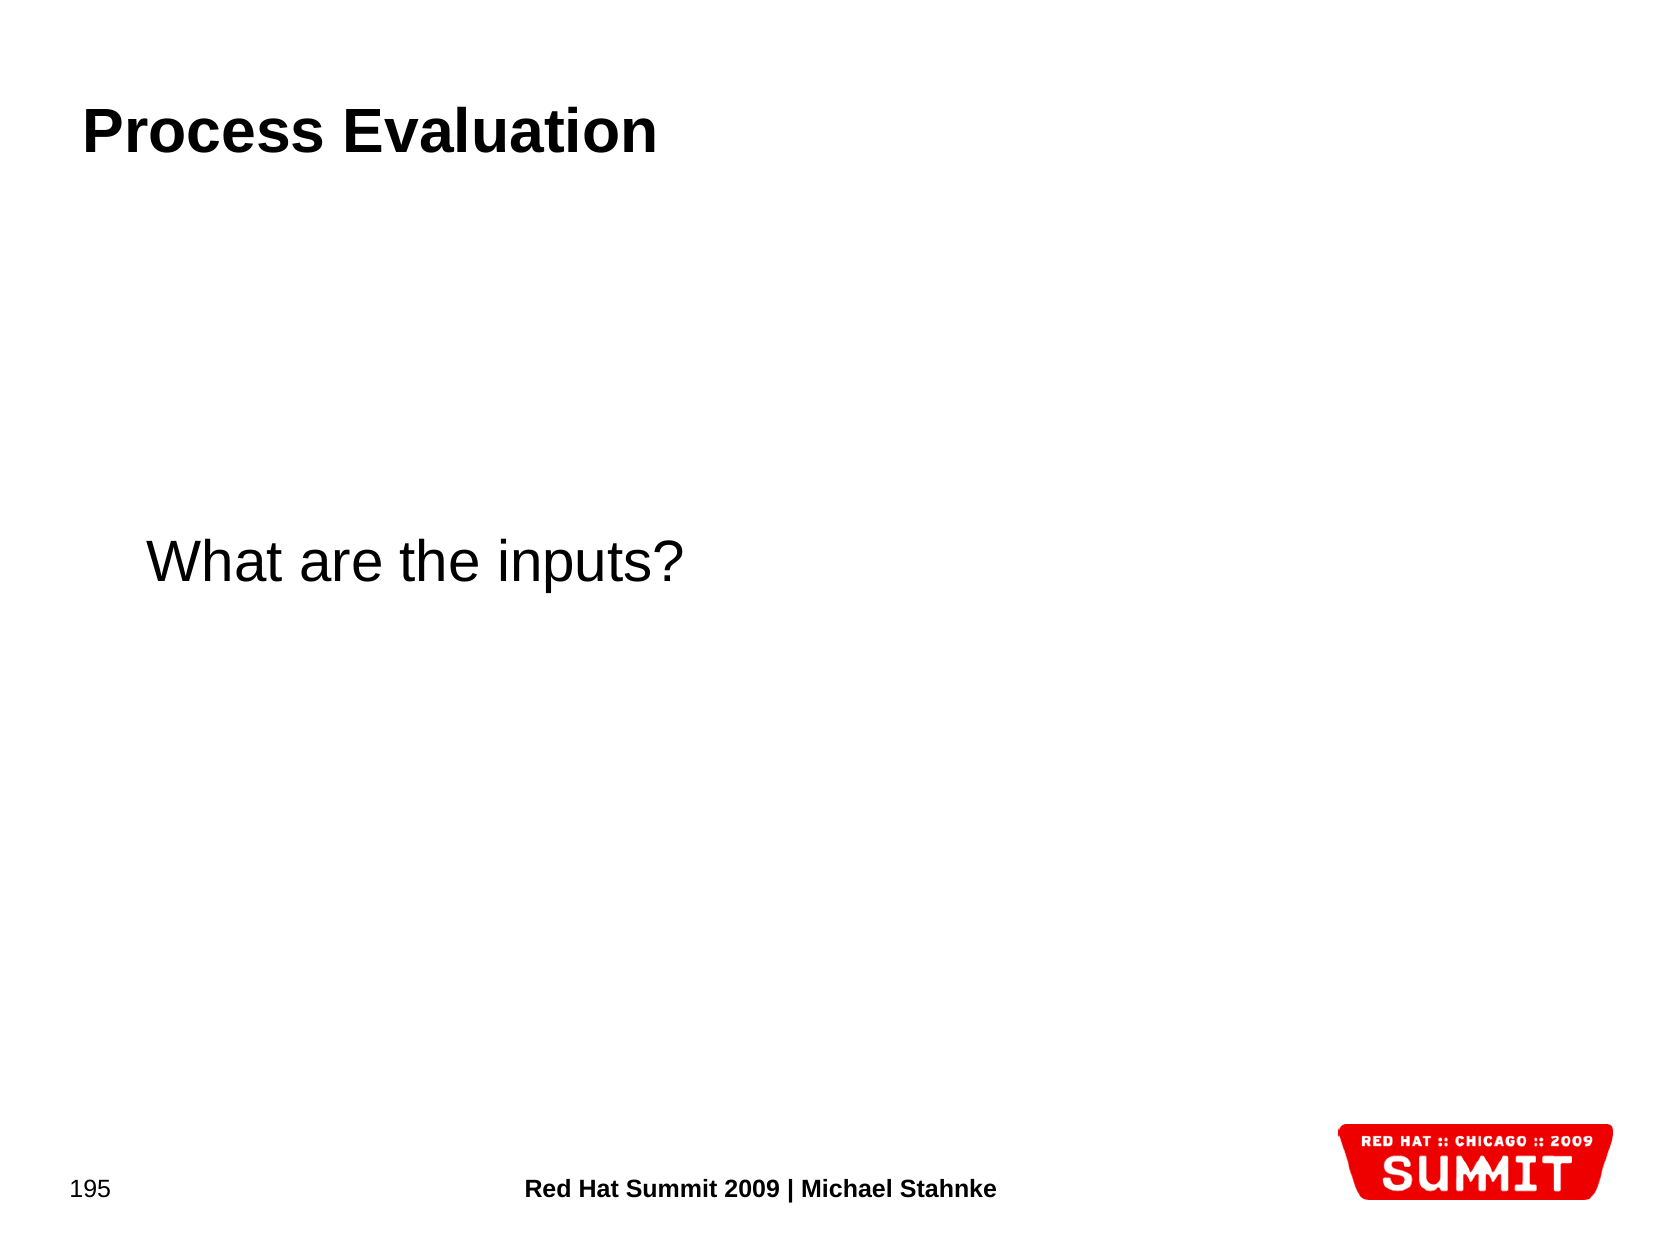

# Process Evaluation
What are the inputs?